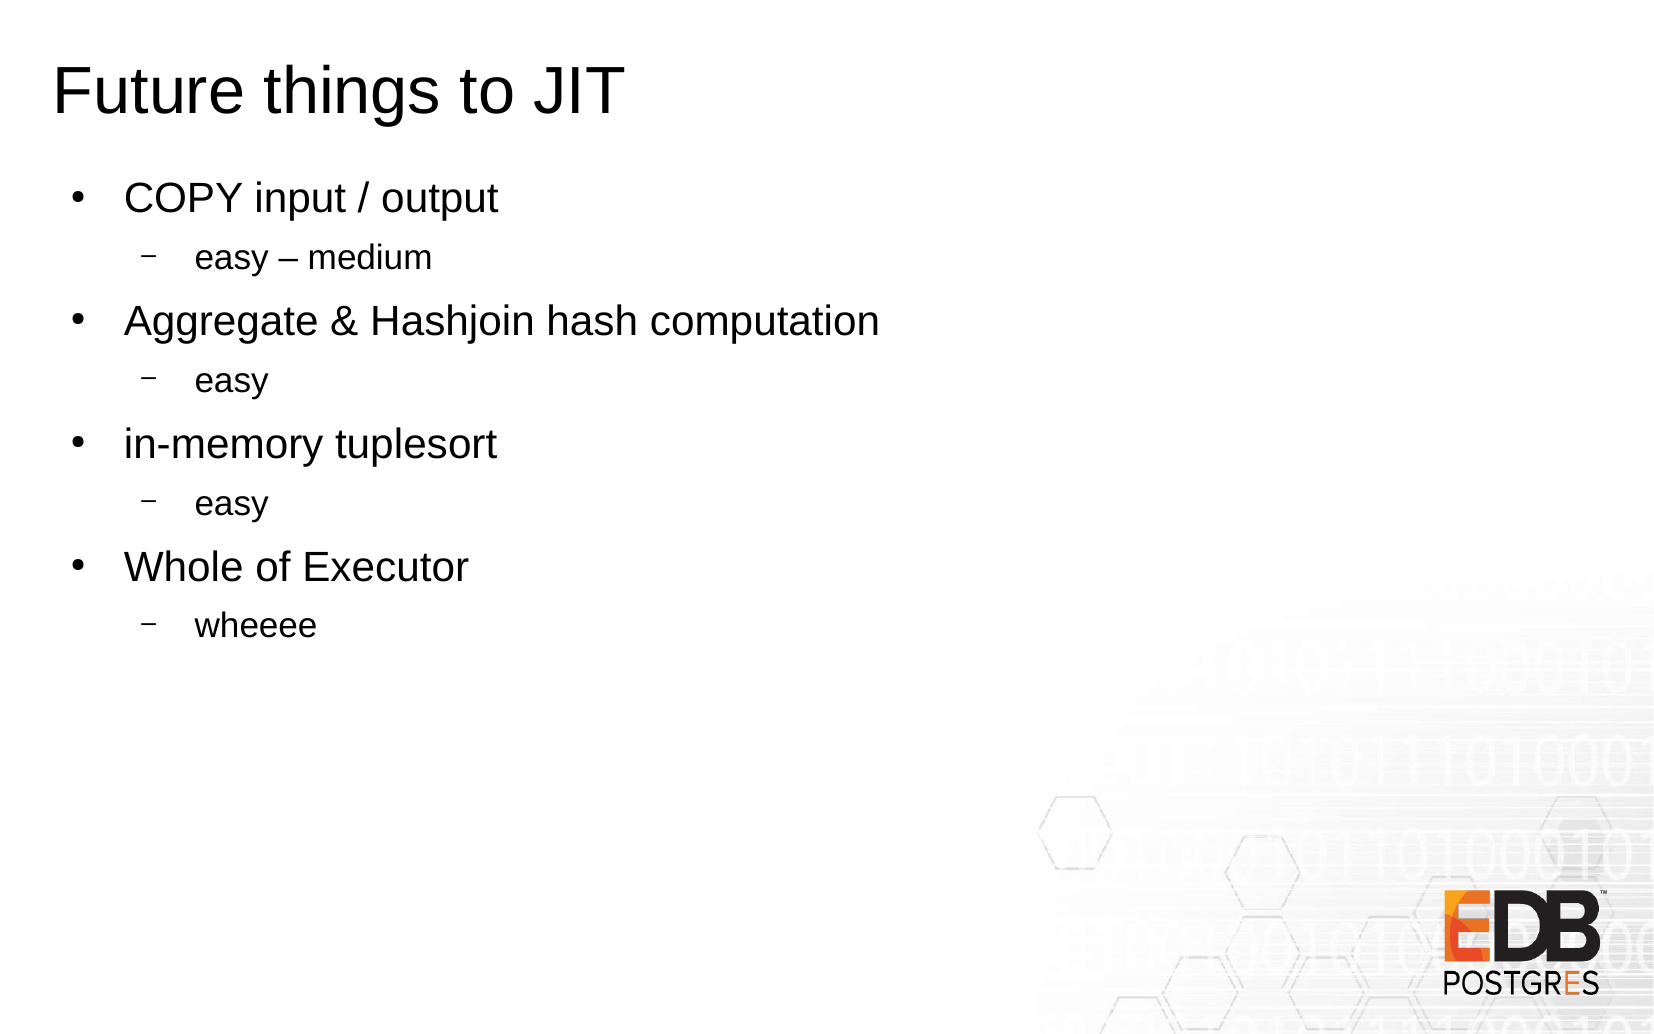

# Future things to JIT
COPY input / output
easy – medium
Aggregate & Hashjoin hash computation
easy
in-memory tuplesort
easy
Whole of Executor
wheeee